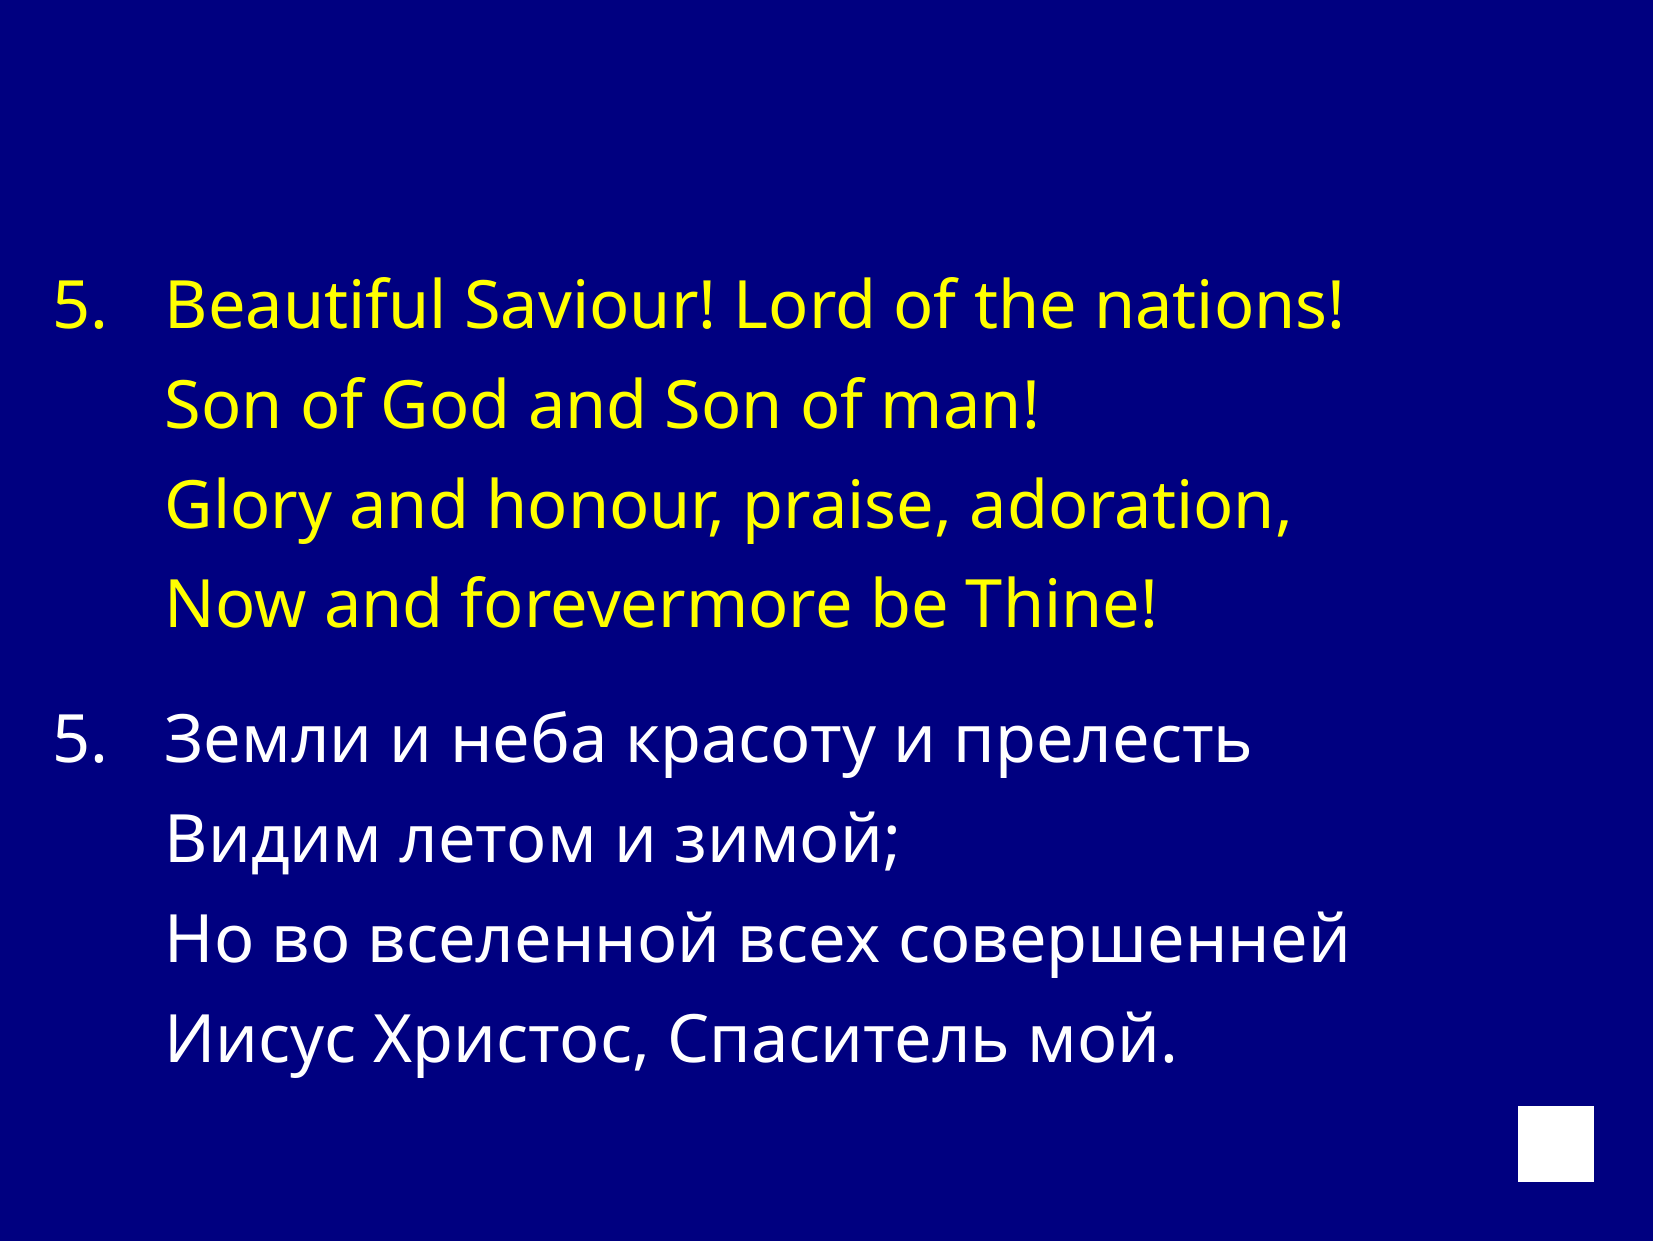

5.	Beautiful Saviour! Lord of the nations!
	Son of God and Son of man!
	Glory and honour, praise, adoration,
	Now and forevermore be Thine!
5.	Земли и неба красоту и прелесть
	Видим летом и зимой;
	Но во вселенной всех совершенней
	Иисус Христос, Спаситель мой.